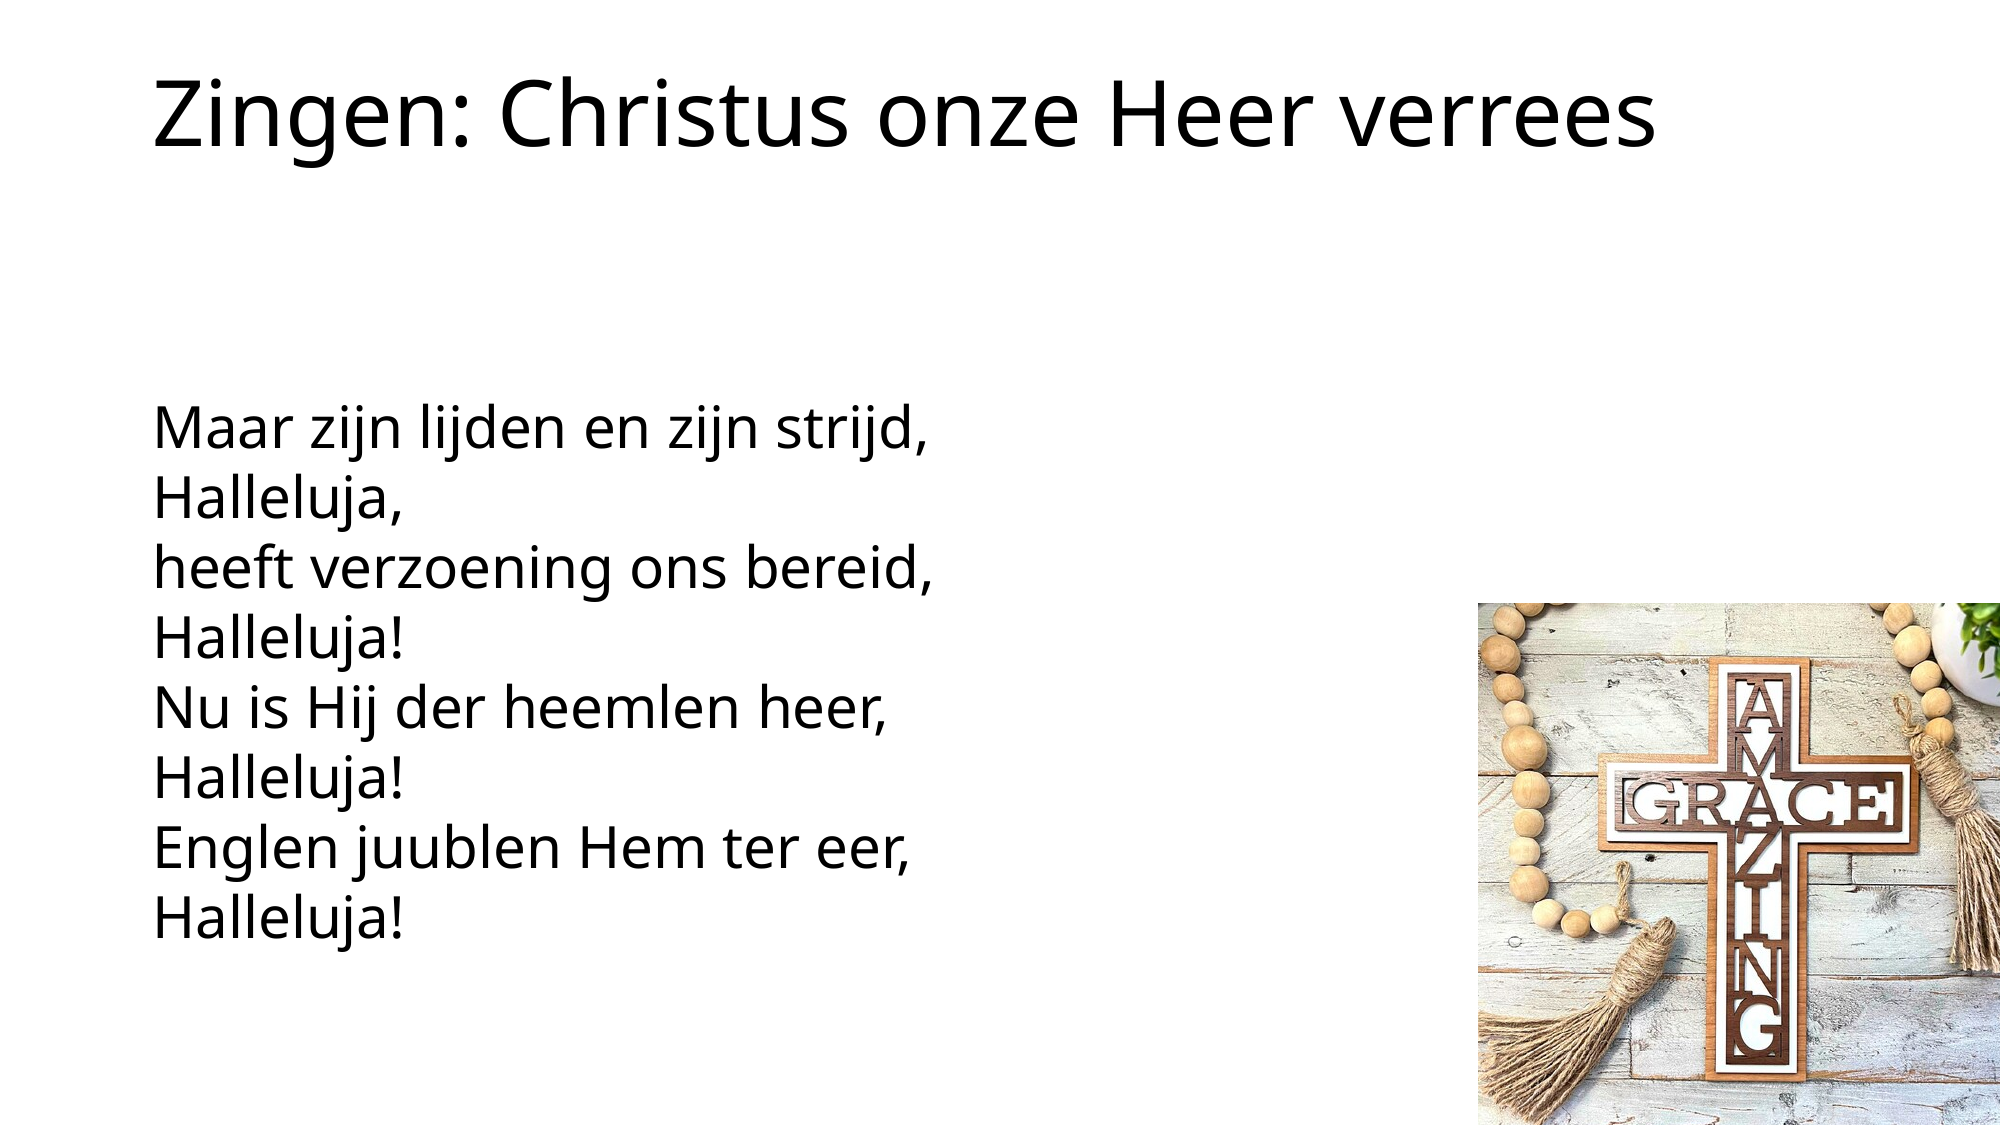

# Zingen: Christus onze Heer verrees
Maar zijn lijden en zijn strijd,
Halleluja,
heeft verzoening ons bereid,
Halleluja!
Nu is Hij der heemlen heer,
Halleluja!
Englen juublen Hem ter eer,
Halleluja!